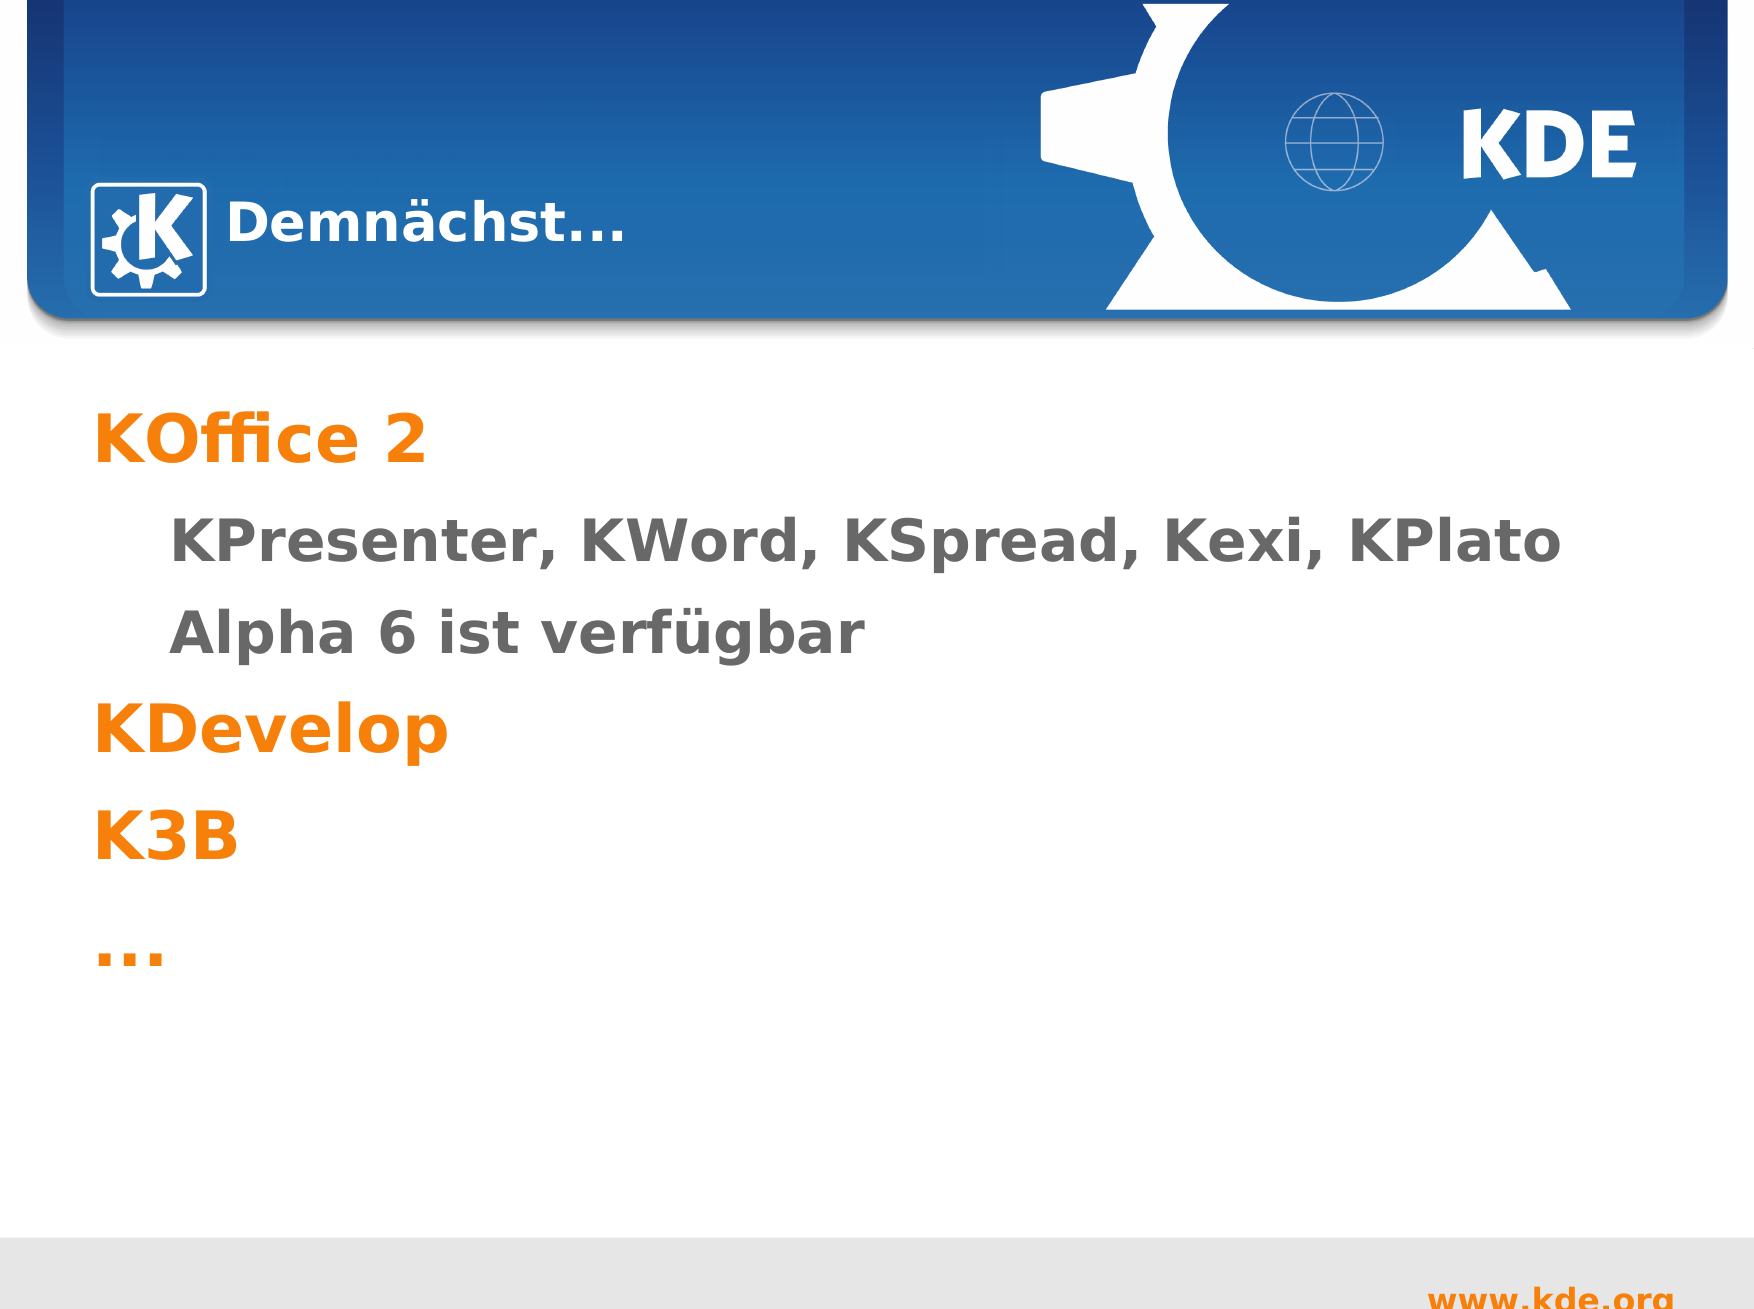

# Demnächst...
KOffice 2
KPresenter, KWord, KSpread, Kexi, KPlato
Alpha 6 ist verfügbar
KDevelop
K3B
...